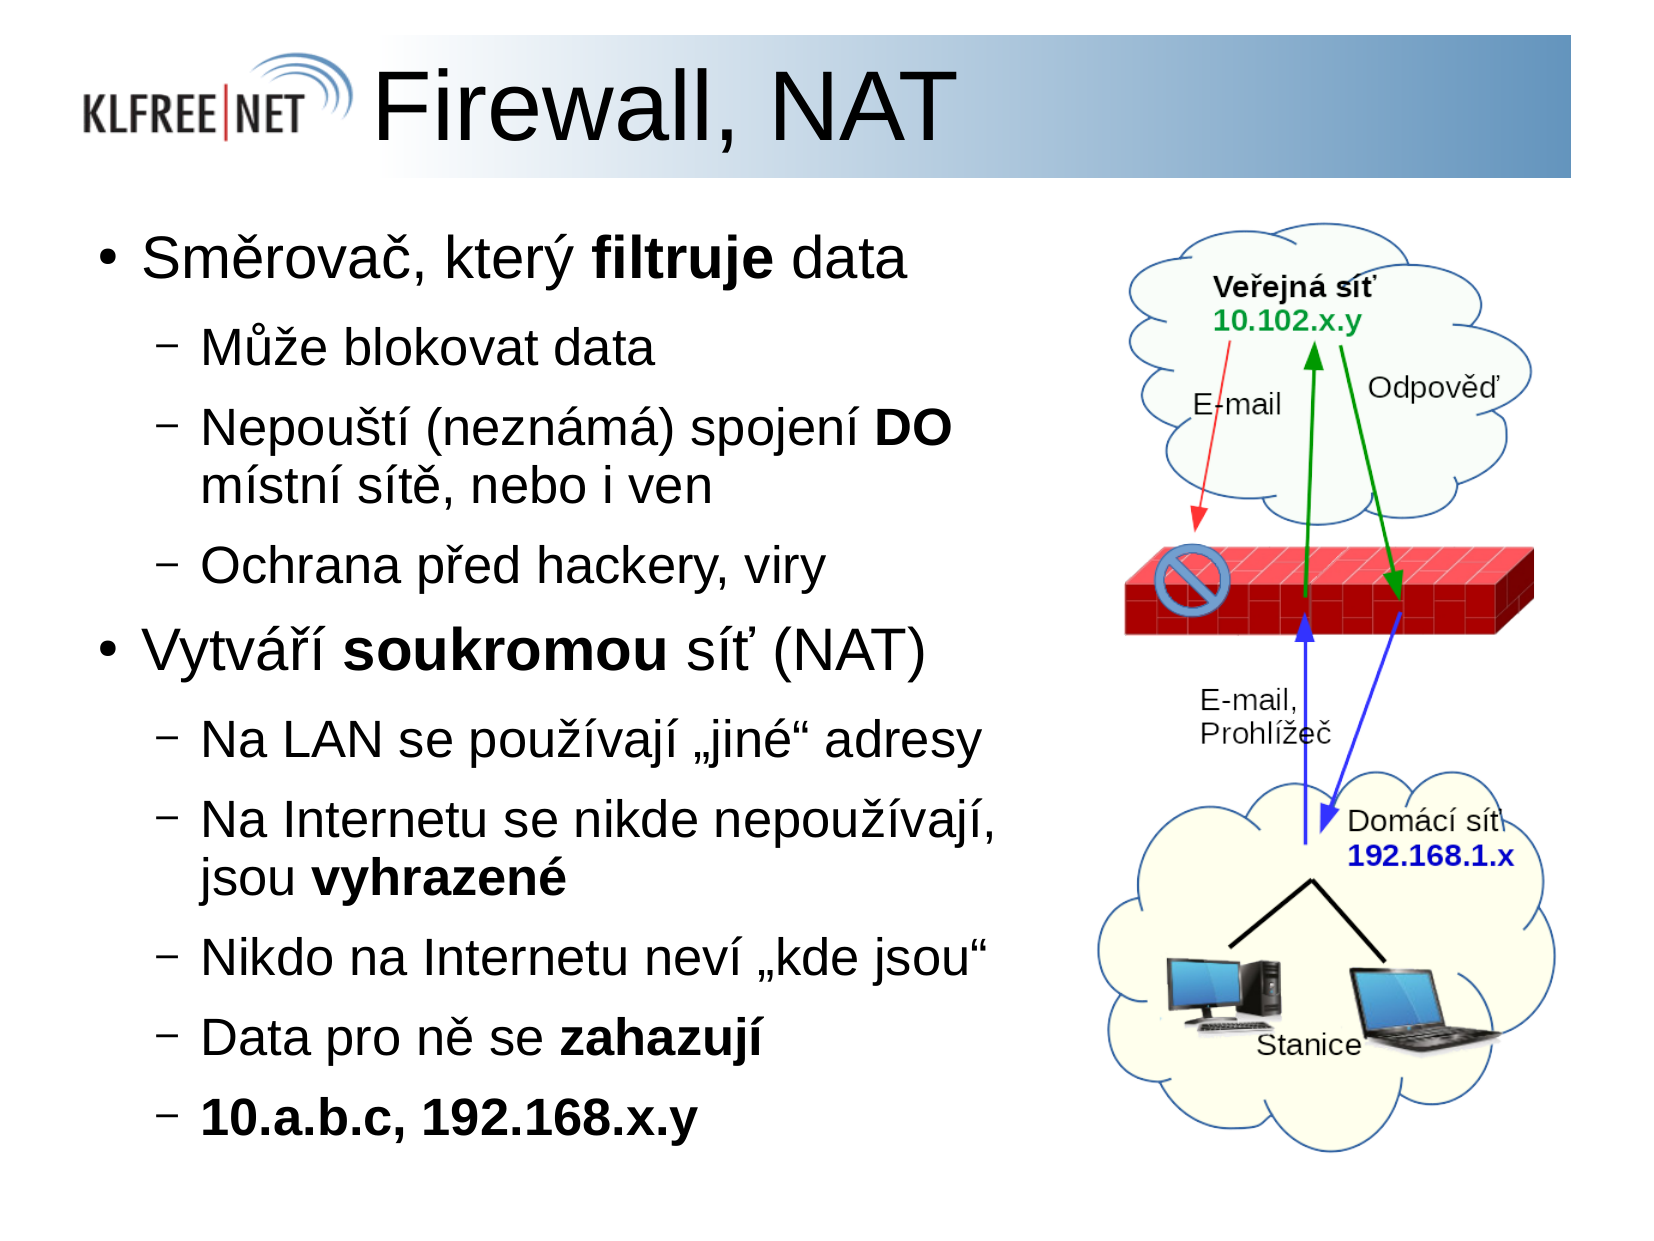

# Firewall, NAT
Směrovač, který filtruje data
Může blokovat data
Nepouští (neznámá) spojení DO místní sítě, nebo i ven
Ochrana před hackery, viry
Vytváří soukromou síť (NAT)
Na LAN se používají „jiné“ adresy
Na Internetu se nikde nepoužívají, jsou vyhrazené
Nikdo na Internetu neví „kde jsou“
Data pro ně se zahazují
10.a.b.c, 192.168.x.y